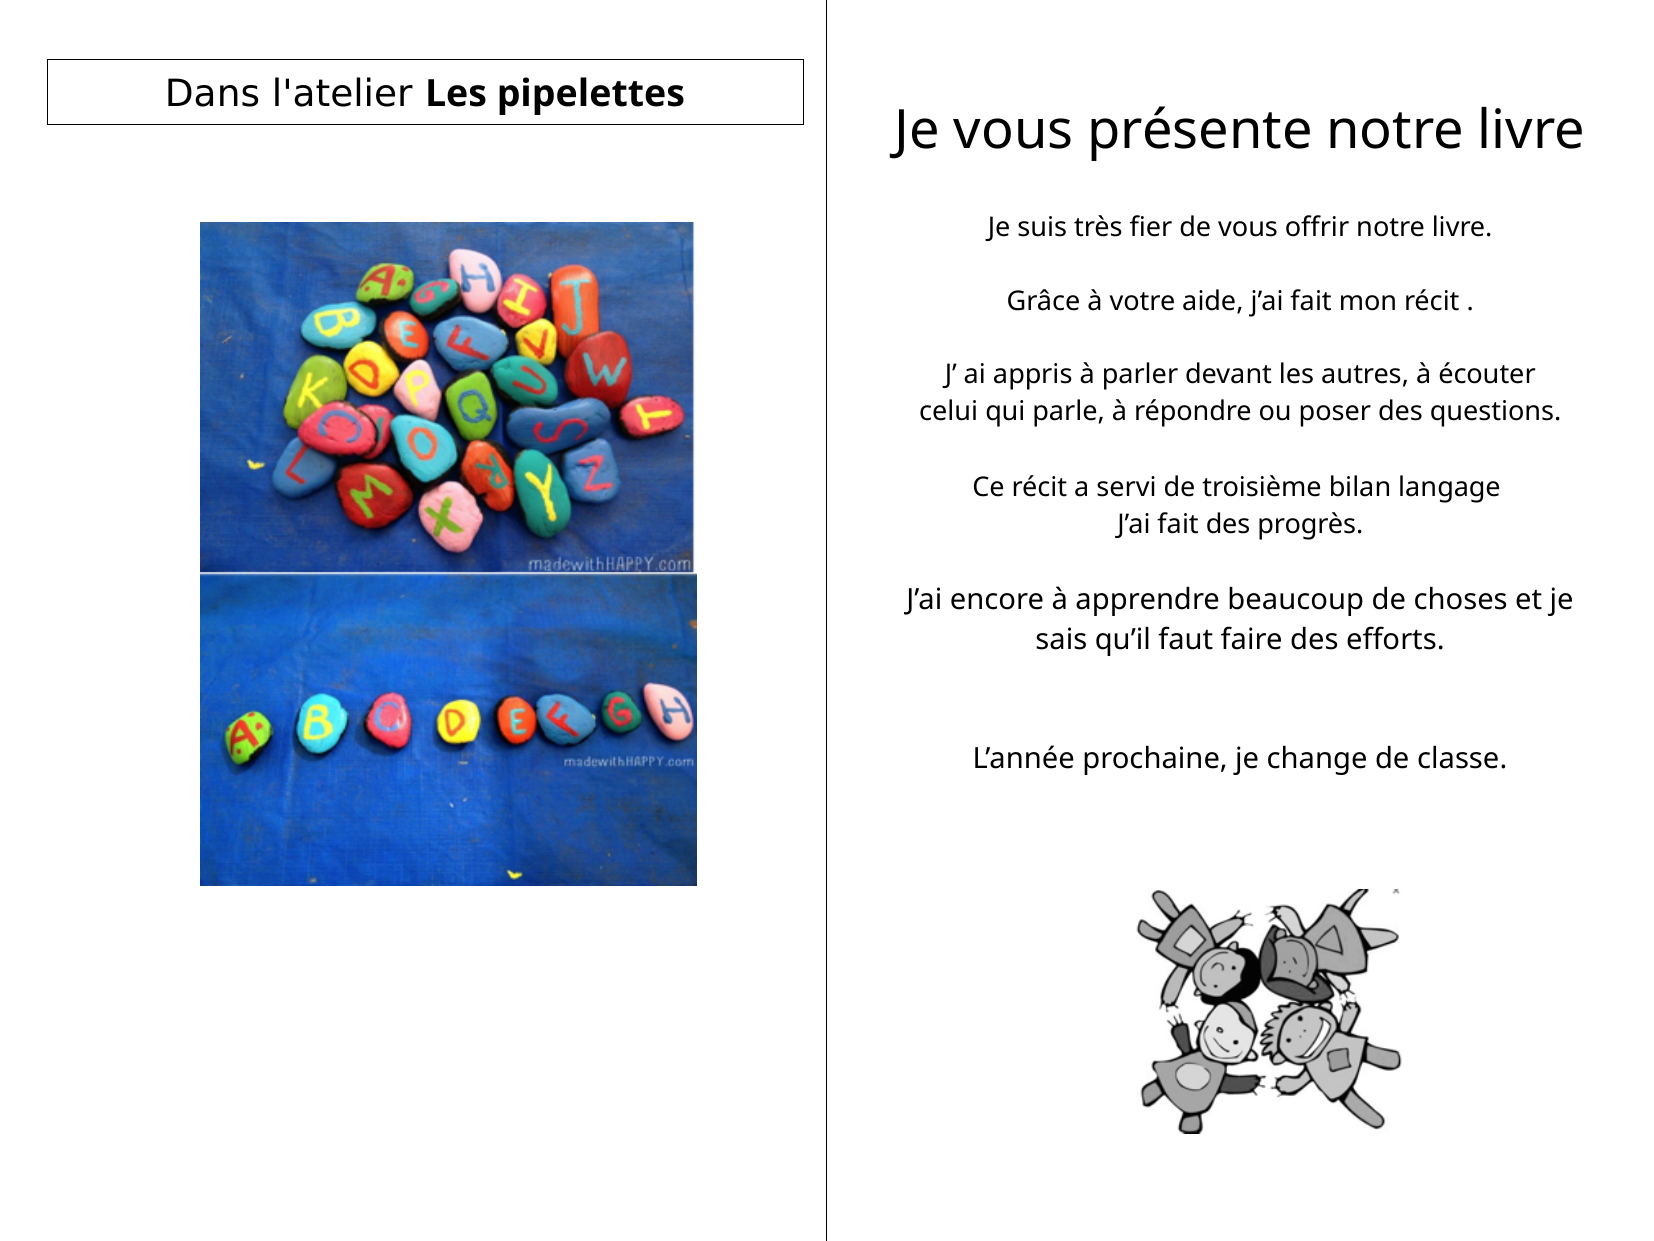

Dans l'atelier Les pipelettes
Je vous présente notre livre
Je suis très fier de vous offrir notre livre.
Grâce à votre aide, j’ai fait mon récit .
J’ ai appris à parler devant les autres, à écouter
celui qui parle, à répondre ou poser des questions.
Ce récit a servi de troisième bilan langage
J’ai fait des progrès.
J’ai encore à apprendre beaucoup de choses et je sais qu’il faut faire des efforts.
L’année prochaine, je change de classe.